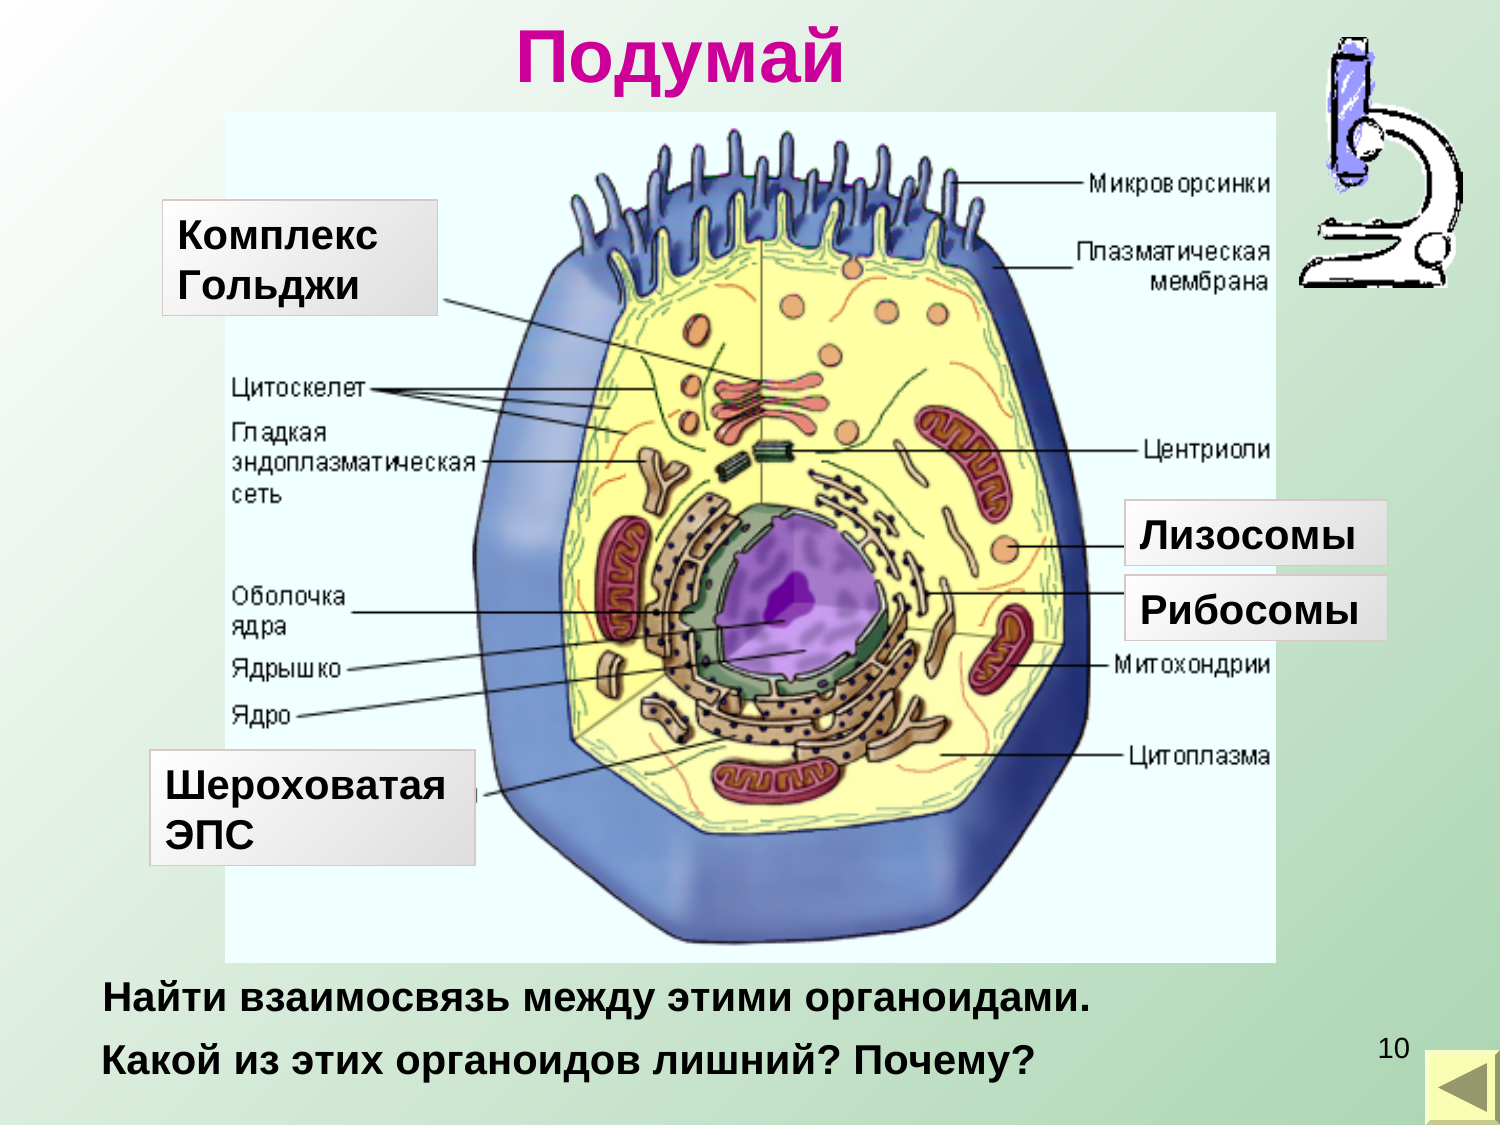

Подумай
Комплекс
Гольджи
Лизосомы
Рибосомы
Шероховатая
ЭПС
Найти взаимосвязь между этими органоидами.
10
Какой из этих органоидов лишний? Почему?